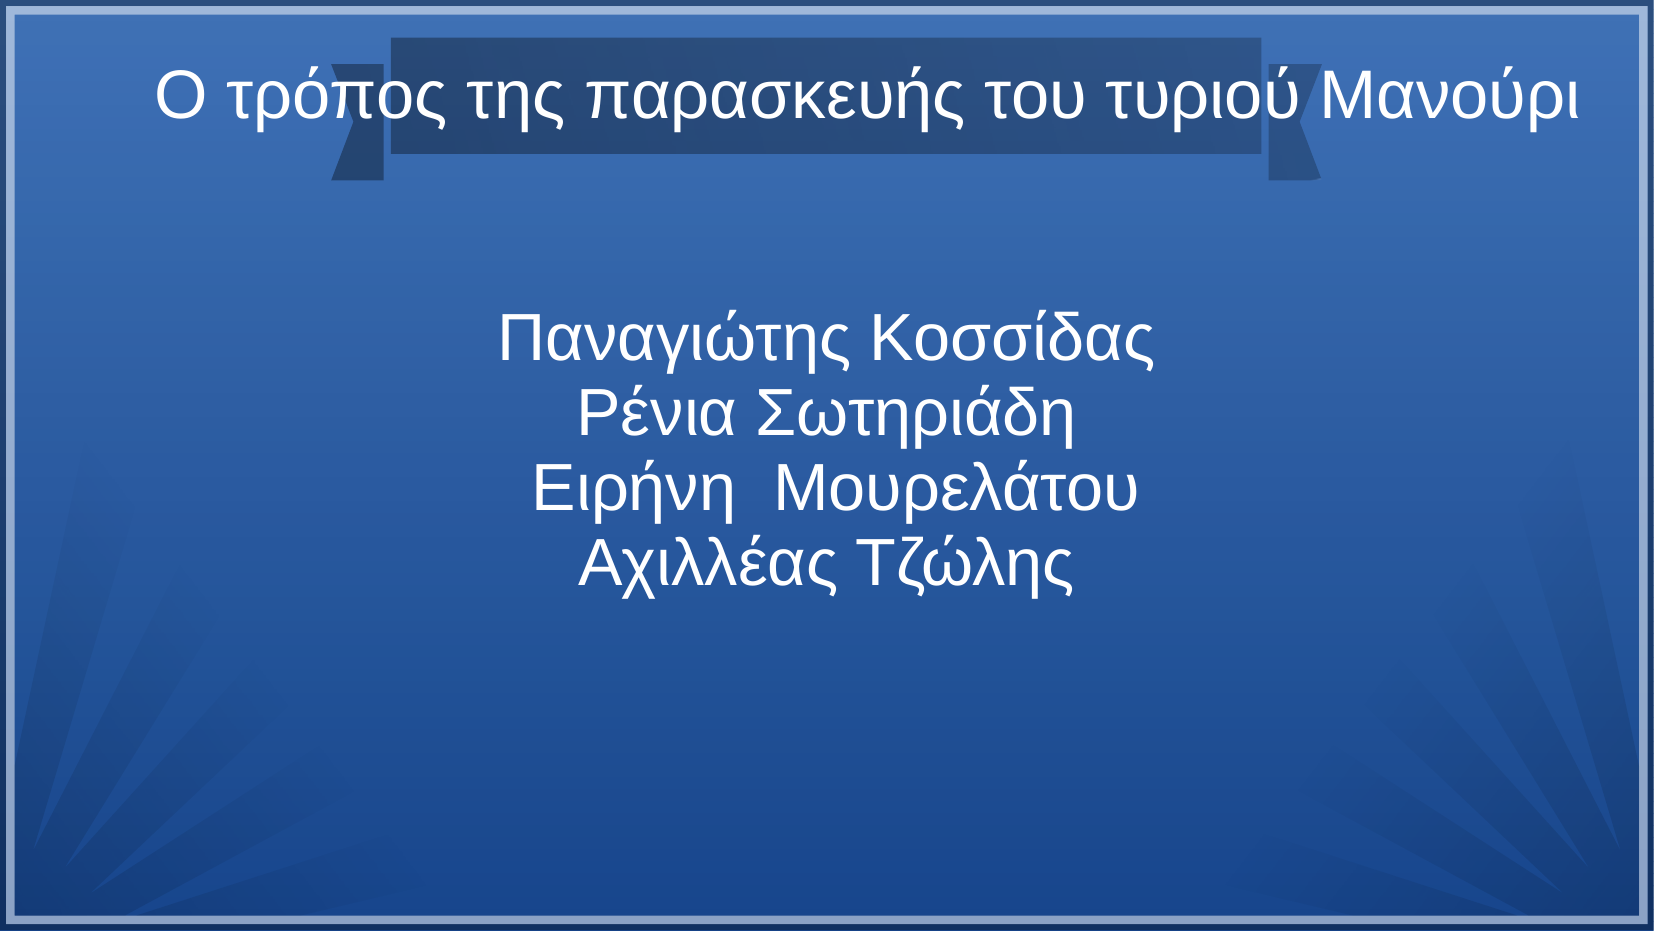

# Ο τρόπος της παρασκευής του τυριού Μανούρι
Παναγιώτης Κοσσίδας
Ρένια Σωτηριάδη
 Ειρήνη Μουρελάτου
Αχιλλέας Τζώλης